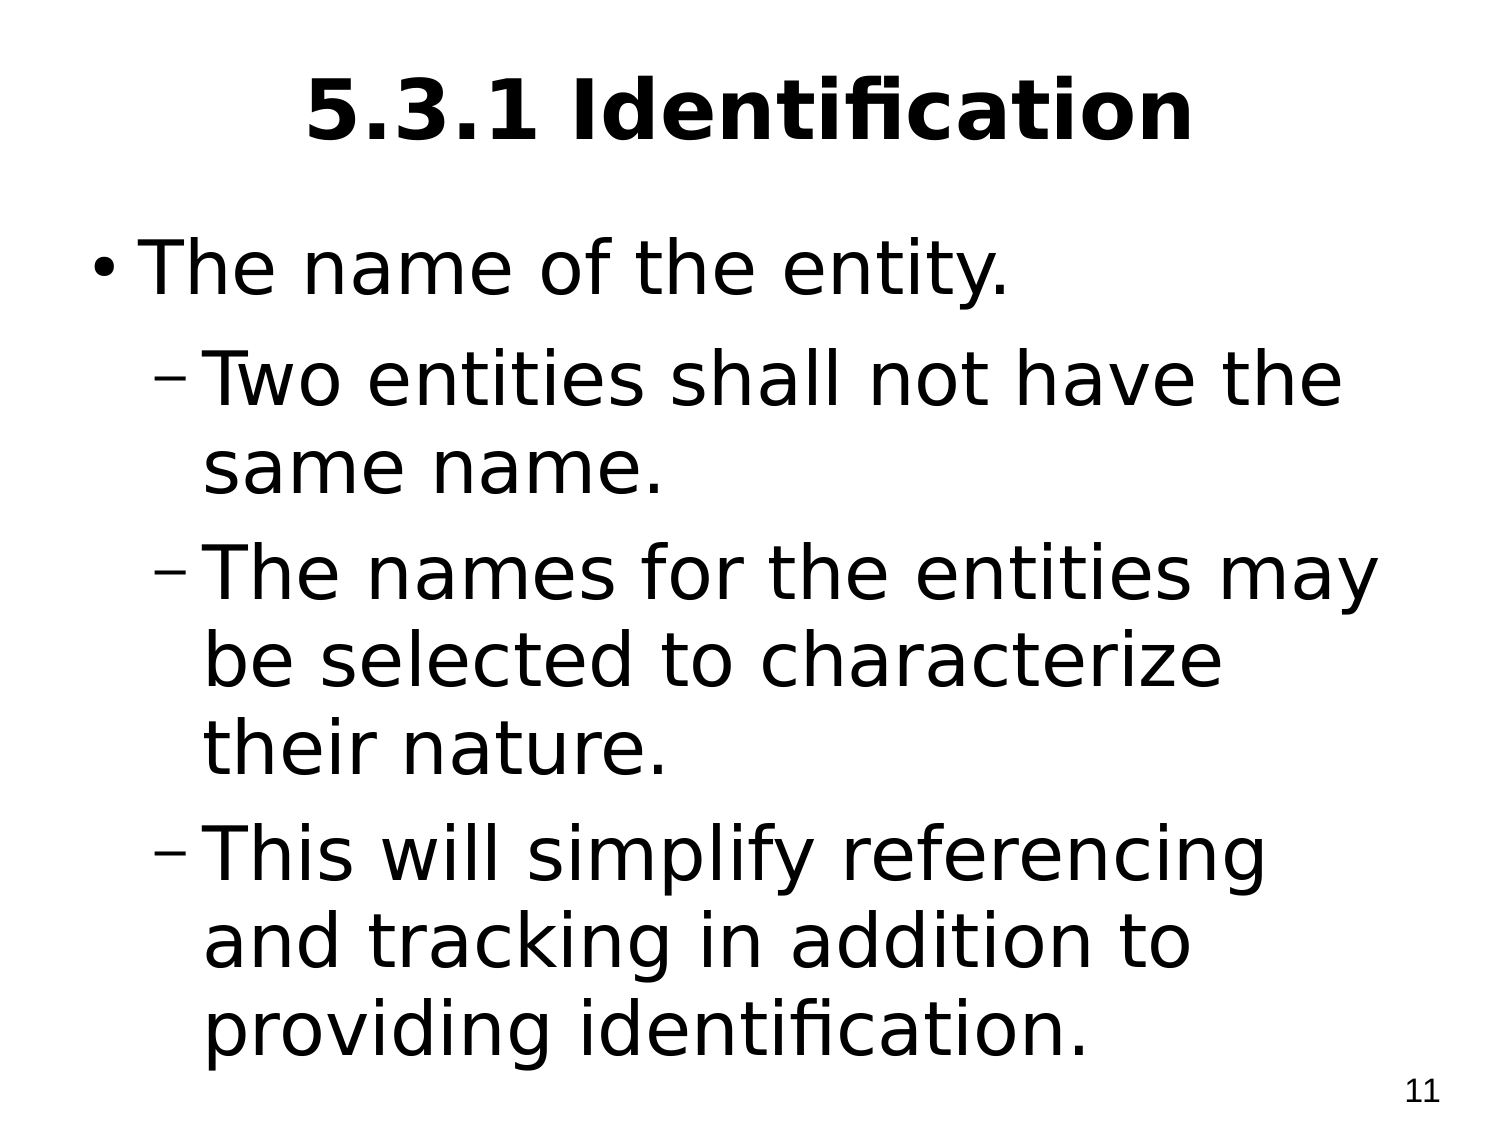

# 5.3.1 Identification
The name of the entity.
Two entities shall not have the same name.
The names for the entities may be selected to characterize their nature.
This will simplify referencing and tracking in addition to providing identification.